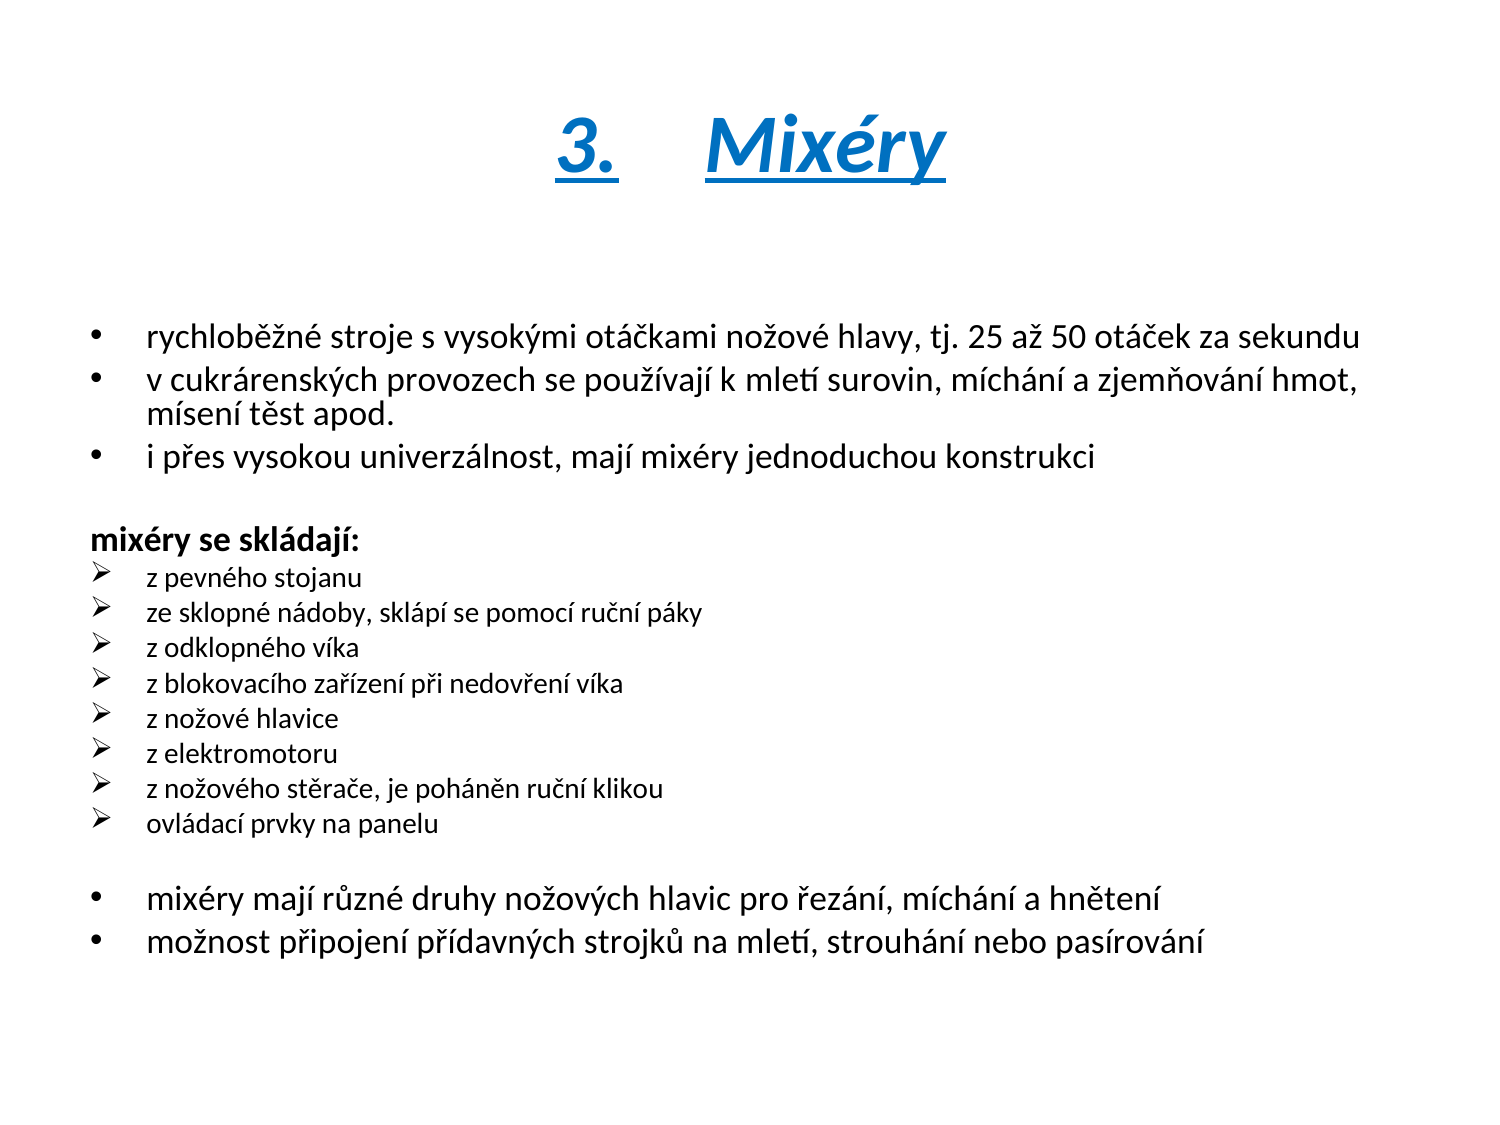

# 3.	Mixéry
rychloběžné stroje s vysokými otáčkami nožové hlavy, tj. 25 až 50 otáček za sekundu
v cukrárenských provozech se používají k mletí surovin, míchání a zjemňování hmot, mísení těst apod.
i přes vysokou univerzálnost, mají mixéry jednoduchou konstrukci
mixéry se skládají:
z pevného stojanu
ze sklopné nádoby, sklápí se pomocí ruční páky
z odklopného víka
z blokovacího zařízení při nedovření víka
z nožové hlavice
z elektromotoru
z nožového stěrače, je poháněn ruční klikou
ovládací prvky na panelu
mixéry mají různé druhy nožových hlavic pro řezání, míchání a hnětení
možnost připojení přídavných strojků na mletí, strouhání nebo pasírování